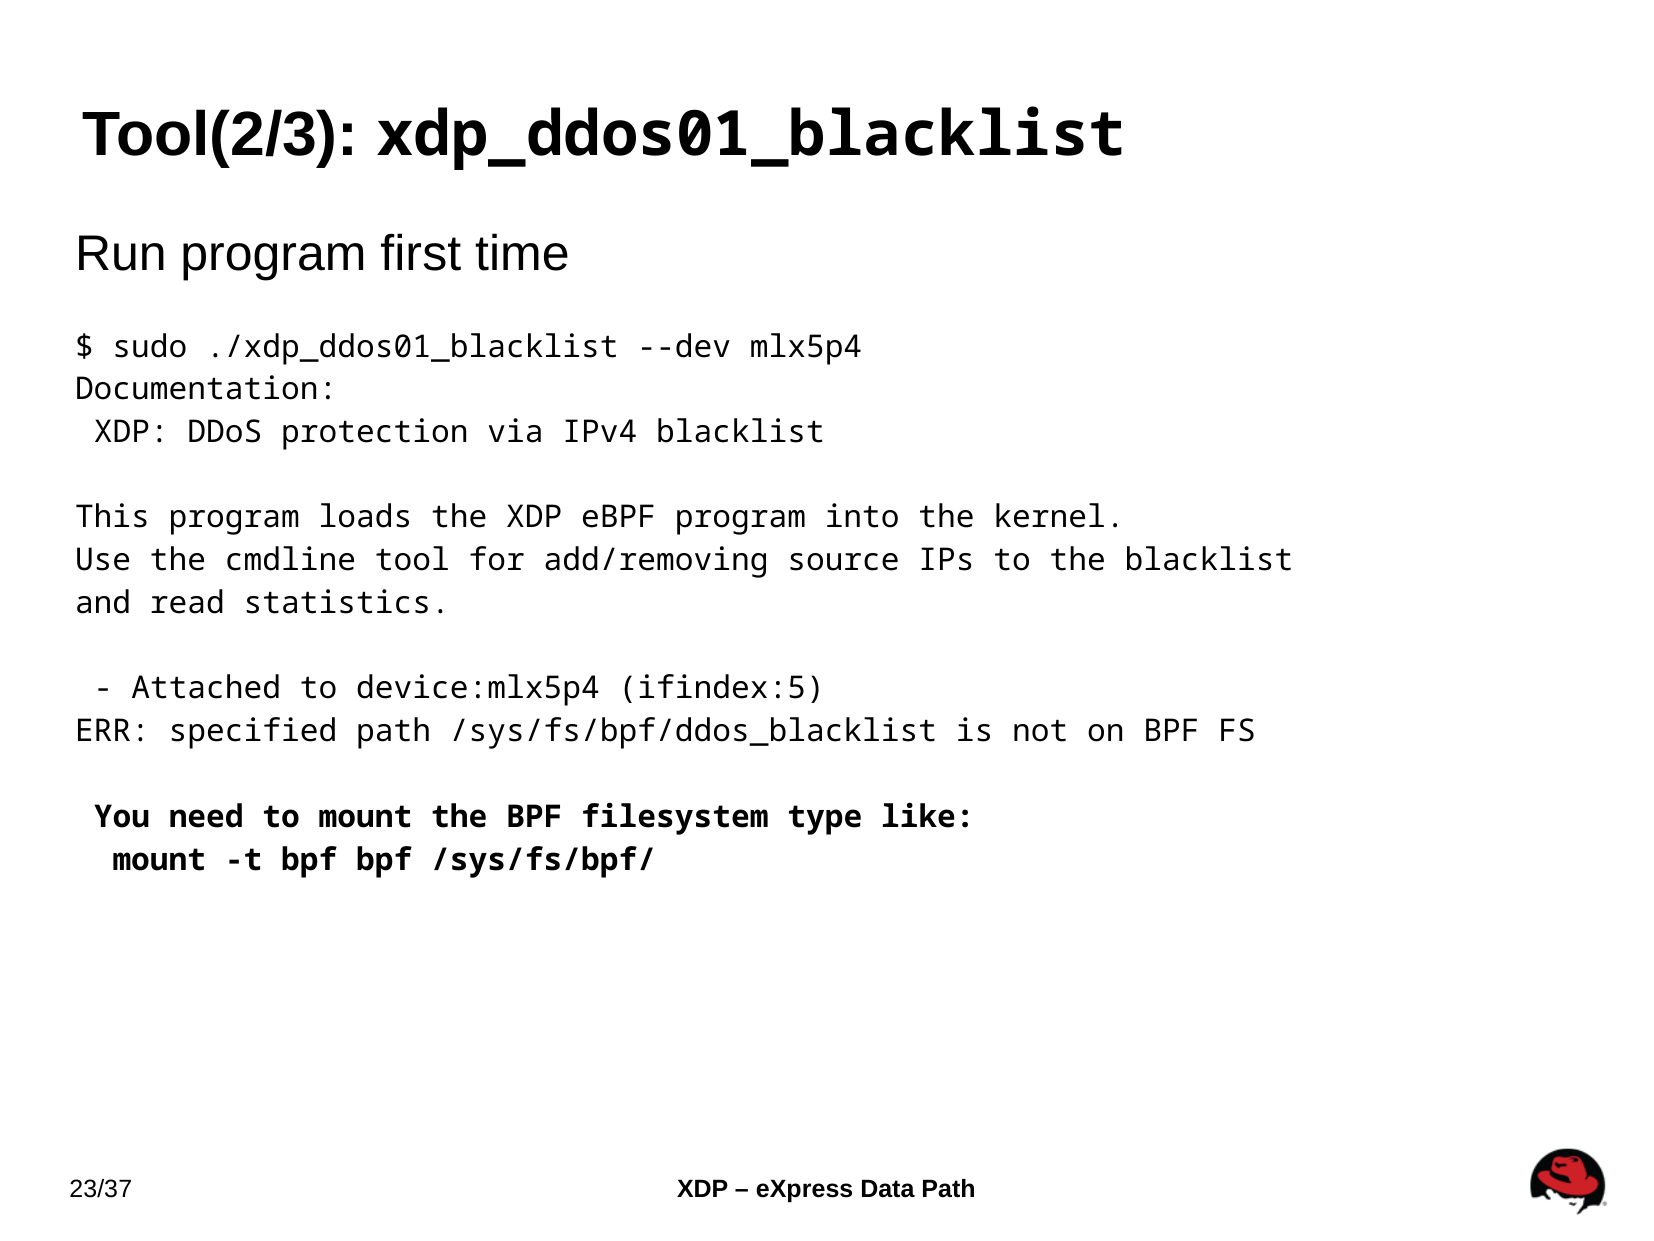

# Tool(2/3): xdp_ddos01_blacklist
Run program first time
$ sudo ./xdp_ddos01_blacklist --dev mlx5p4
Documentation:
 XDP: DDoS protection via IPv4 blacklist
This program loads the XDP eBPF program into the kernel.
Use the cmdline tool for add/removing source IPs to the blacklist
and read statistics.
 - Attached to device:mlx5p4 (ifindex:5)
ERR: specified path /sys/fs/bpf/ddos_blacklist is not on BPF FS
 You need to mount the BPF filesystem type like:
 mount -t bpf bpf /sys/fs/bpf/